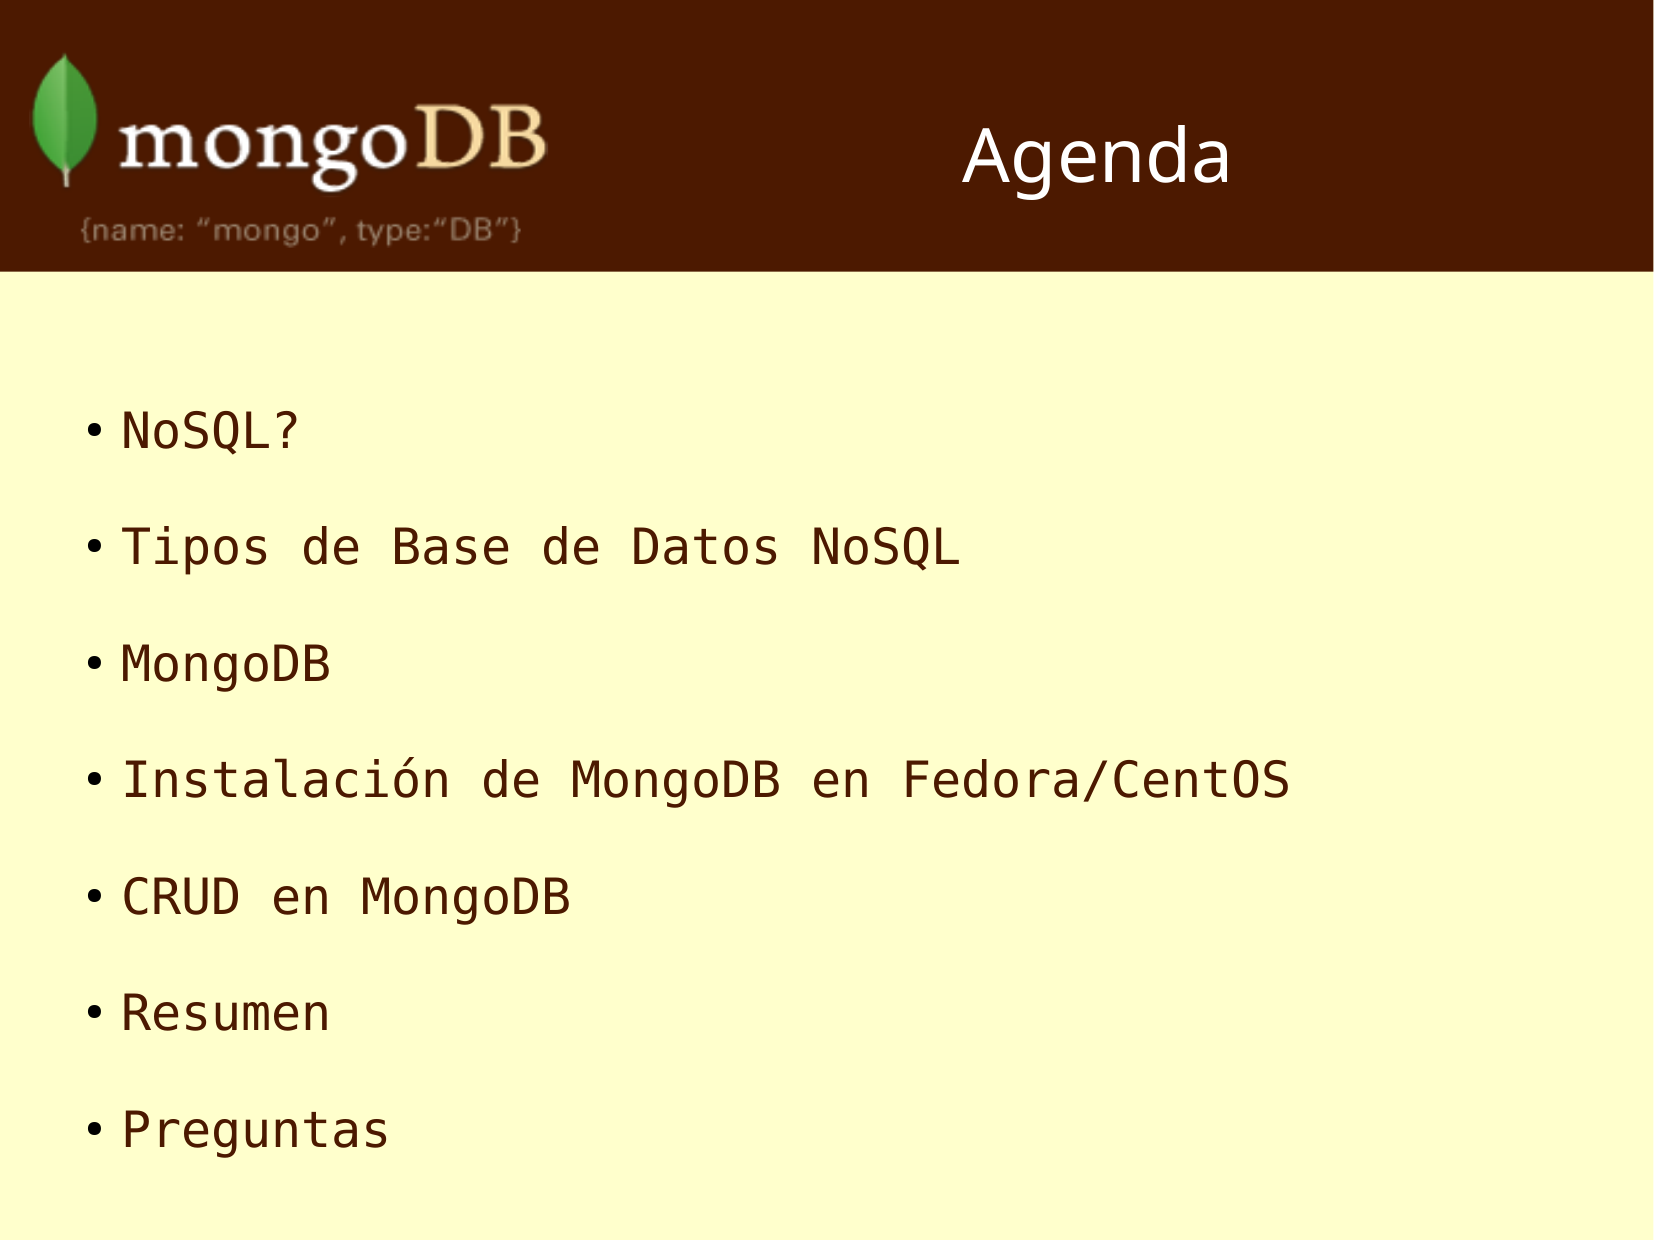

# Agenda
NoSQL?
Tipos de Base de Datos NoSQL
MongoDB
Instalación de MongoDB en Fedora/CentOS
CRUD en MongoDB
Resumen
Preguntas